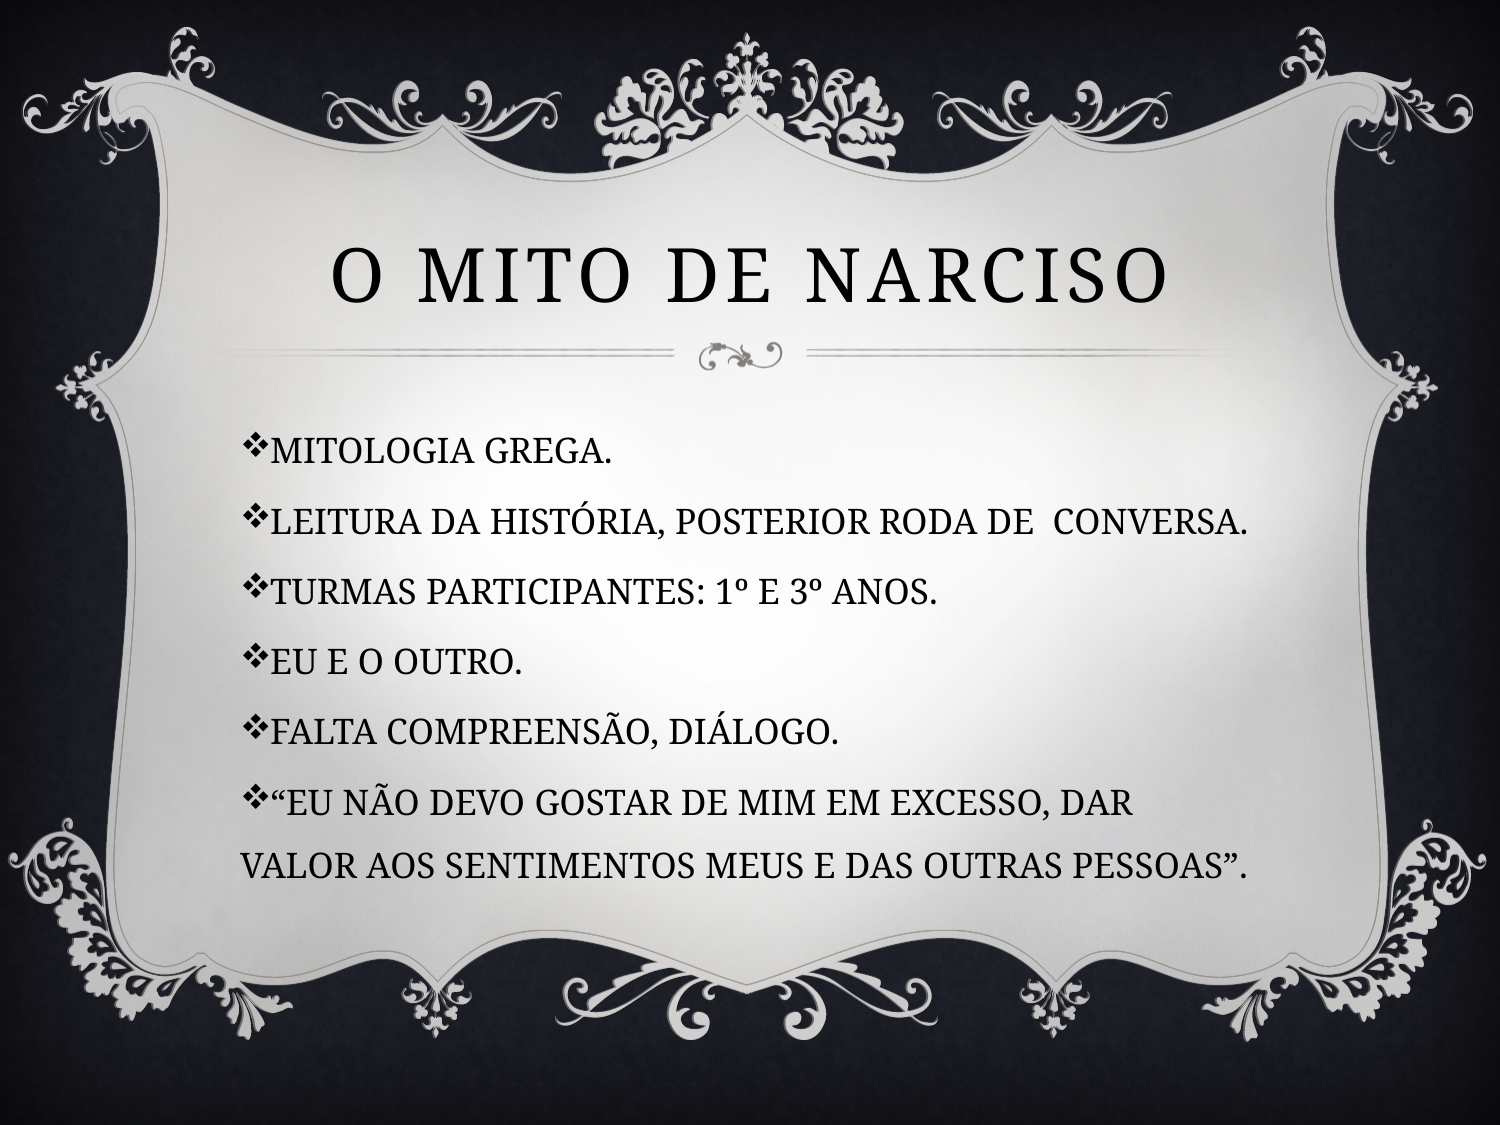

# O MITO DE NARCISO
MITOLOGIA GREGA.
LEITURA DA HISTÓRIA, POSTERIOR RODA DE CONVERSA.
TURMAS PARTICIPANTES: 1º E 3º ANOS.
EU E O OUTRO.
FALTA COMPREENSÃO, DIÁLOGO.
“EU NÃO DEVO GOSTAR DE MIM EM EXCESSO, DAR VALOR AOS SENTIMENTOS MEUS E DAS OUTRAS PESSOAS”.